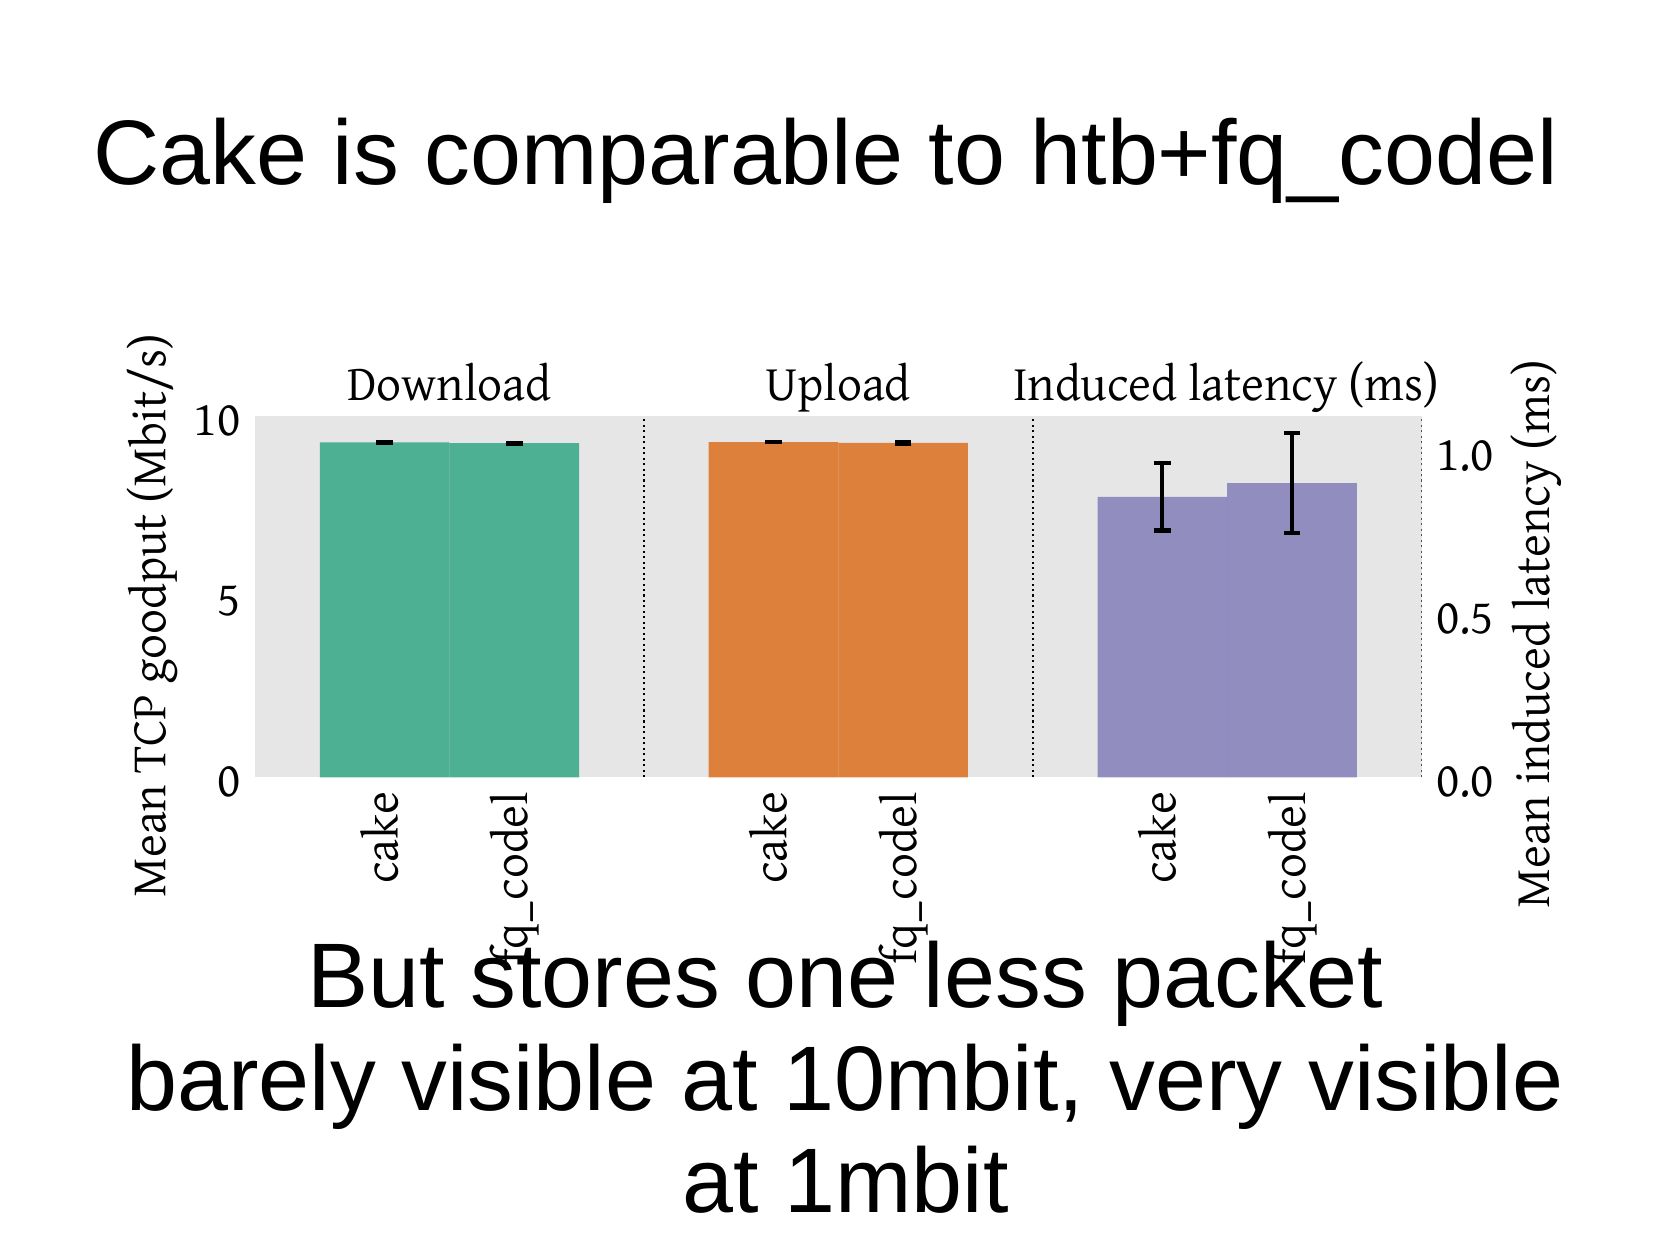

# Cake is comparable to htb+fq_codel
But stores one less packet
barely visible at 10mbit, very visible at 1mbit